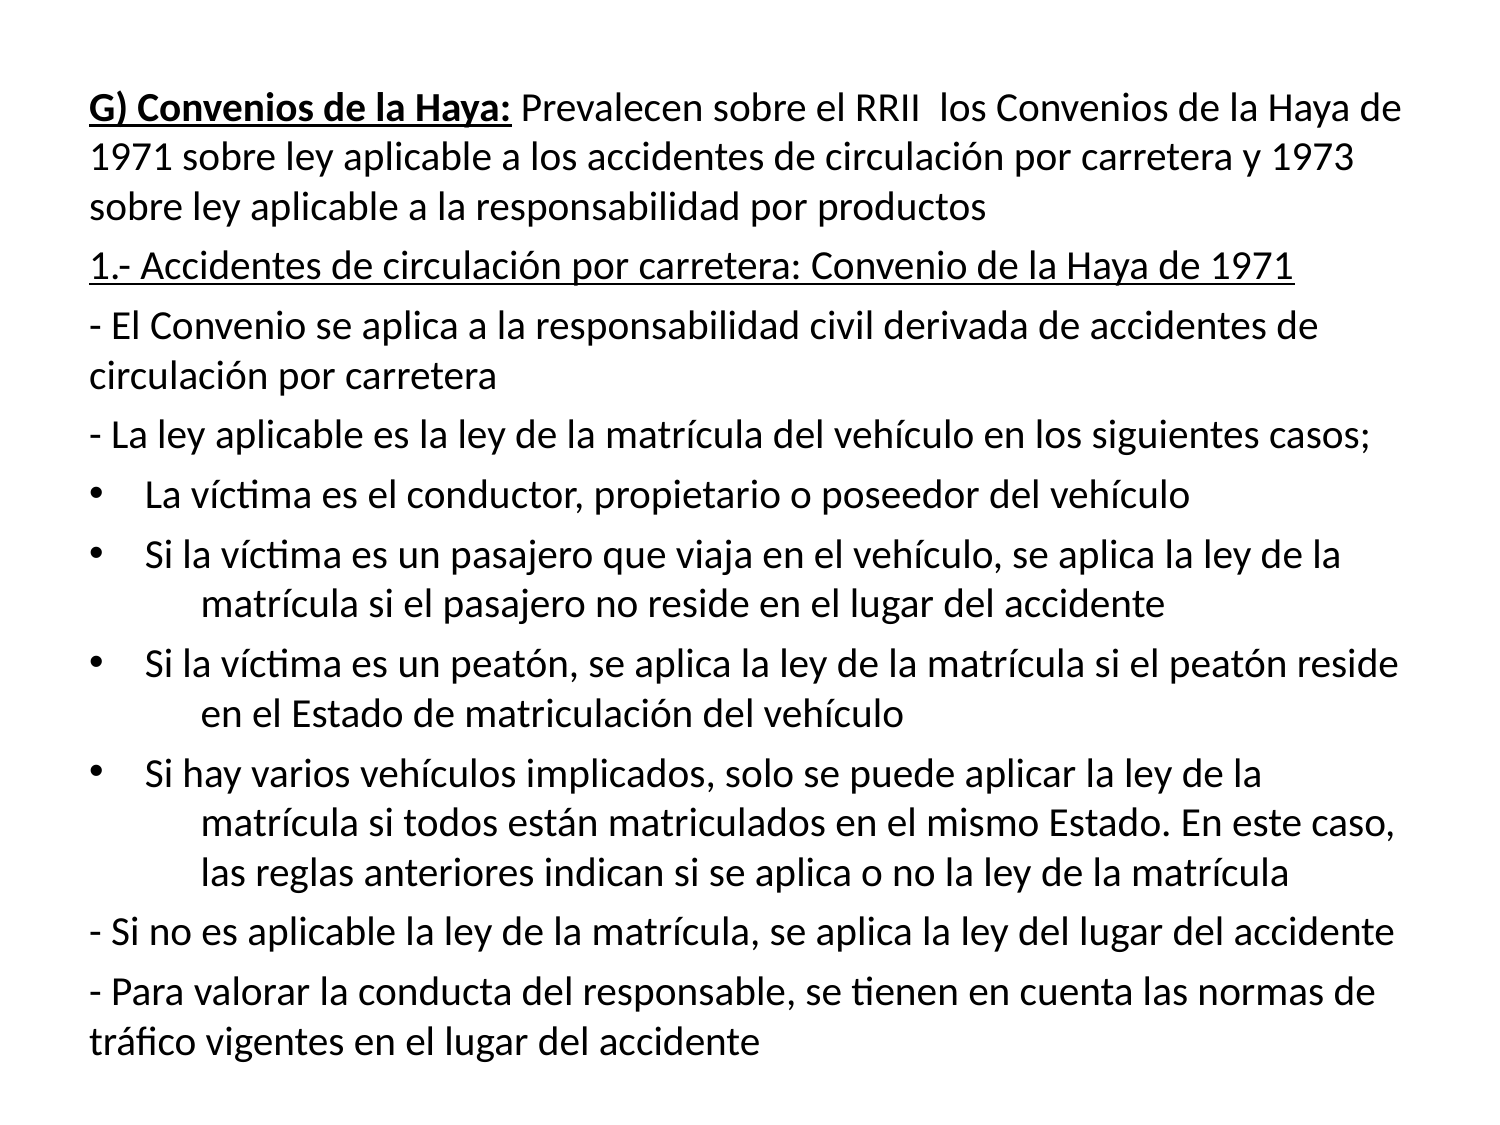

# G) Convenios de la Haya: Prevalecen sobre el RRII los Convenios de la Haya de 1971 sobre ley aplicable a los accidentes de circulación por carretera y 1973 sobre ley aplicable a la responsabilidad por productos
1.- Accidentes de circulación por carretera: Convenio de la Haya de 1971
- El Convenio se aplica a la responsabilidad civil derivada de accidentes de circulación por carretera
- La ley aplicable es la ley de la matrícula del vehículo en los siguientes casos;
La víctima es el conductor, propietario o poseedor del vehículo
Si la víctima es un pasajero que viaja en el vehículo, se aplica la ley de la matrícula si el pasajero no reside en el lugar del accidente
Si la víctima es un peatón, se aplica la ley de la matrícula si el peatón reside en el Estado de matriculación del vehículo
Si hay varios vehículos implicados, solo se puede aplicar la ley de la matrícula si todos están matriculados en el mismo Estado. En este caso, las reglas anteriores indican si se aplica o no la ley de la matrícula
- Si no es aplicable la ley de la matrícula, se aplica la ley del lugar del accidente
- Para valorar la conducta del responsable, se tienen en cuenta las normas de tráfico vigentes en el lugar del accidente